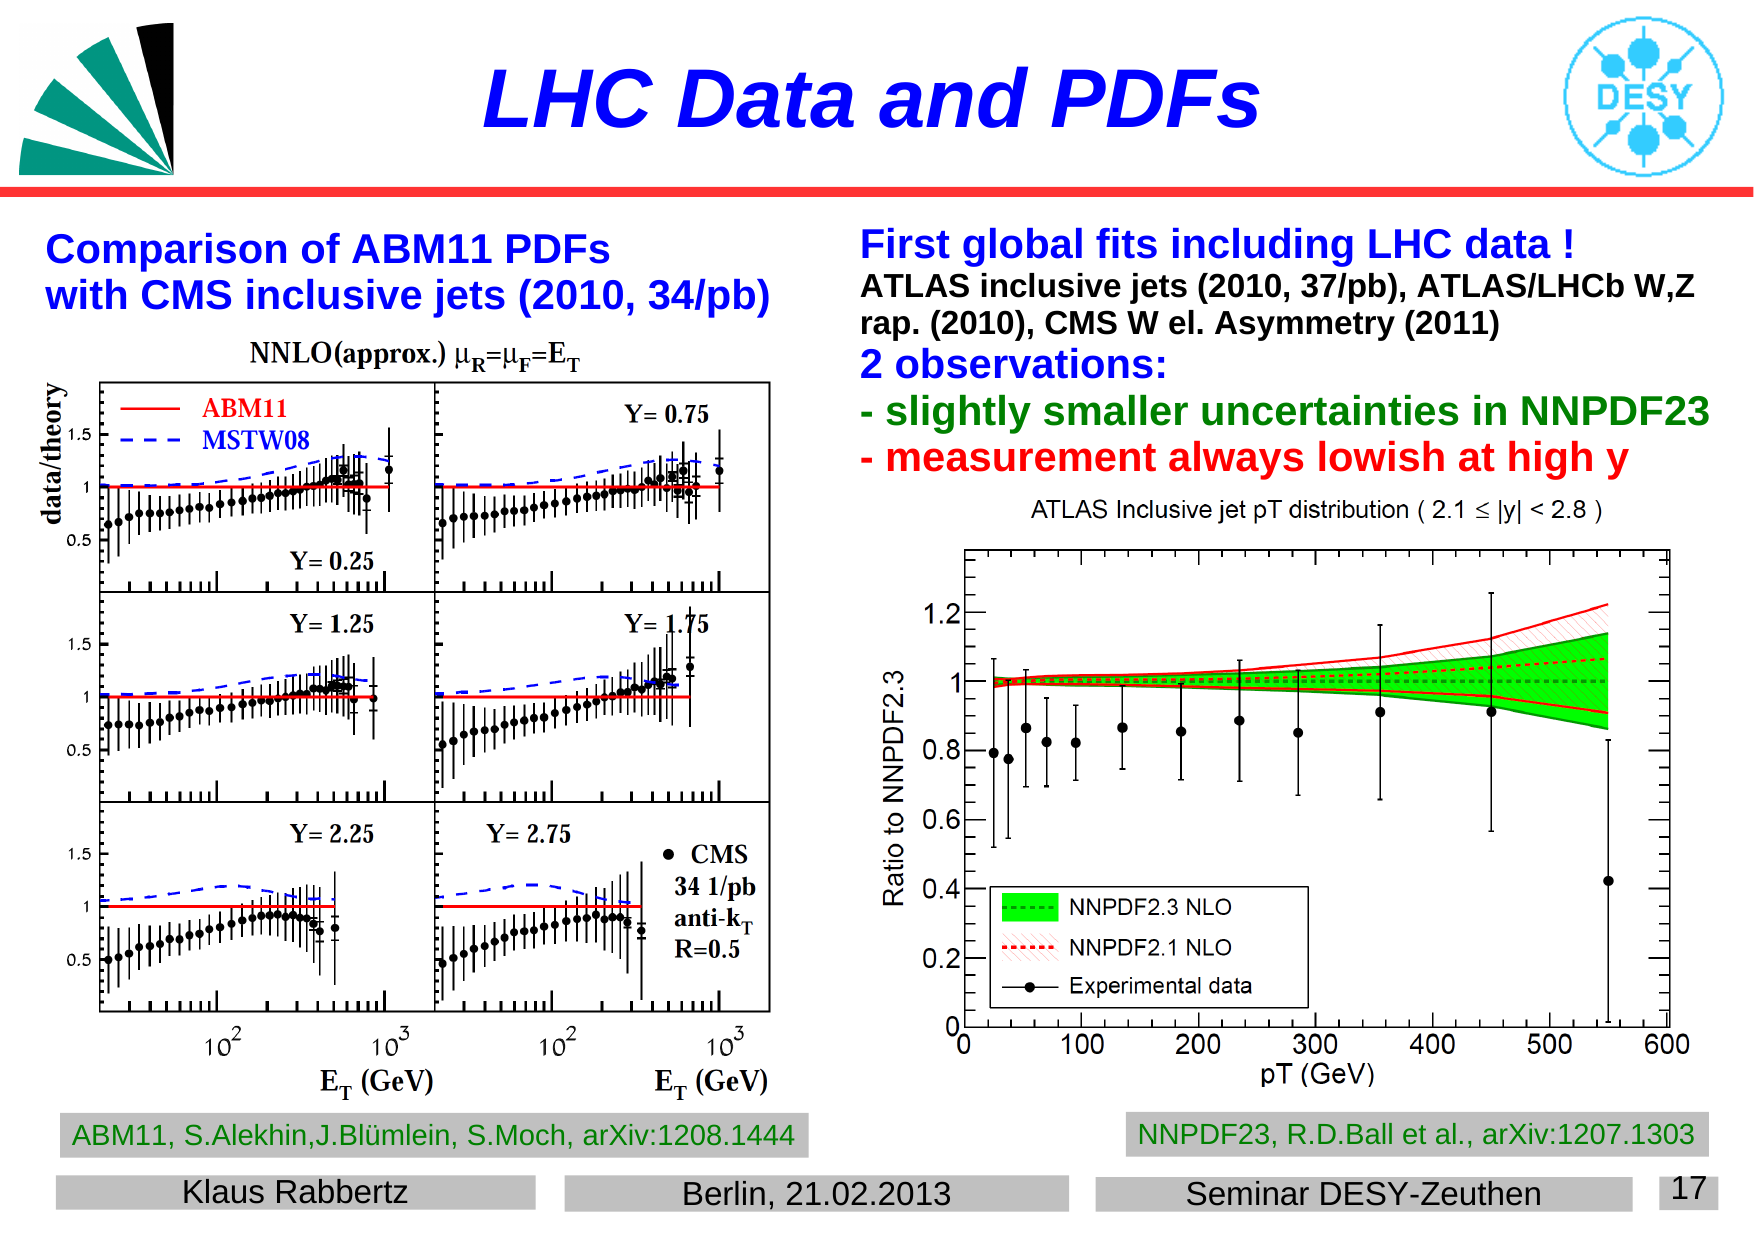

# LHC Data and PDFs
First global fits including LHC data !
ATLAS inclusive jets (2010, 37/pb), ATLAS/LHCb W,Z rap. (2010), CMS W el. Asymmetry (2011)
2 observations:
- slightly smaller uncertainties in NNPDF23
- measurement always lowish at high y
Comparison of ABM11 PDFs
with CMS inclusive jets (2010, 34/pb)
NNPDF23, R.D.Ball et al., arXiv:1207.1303
ABM11, S.Alekhin,J.Blümlein, S.Moch, arXiv:1208.1444